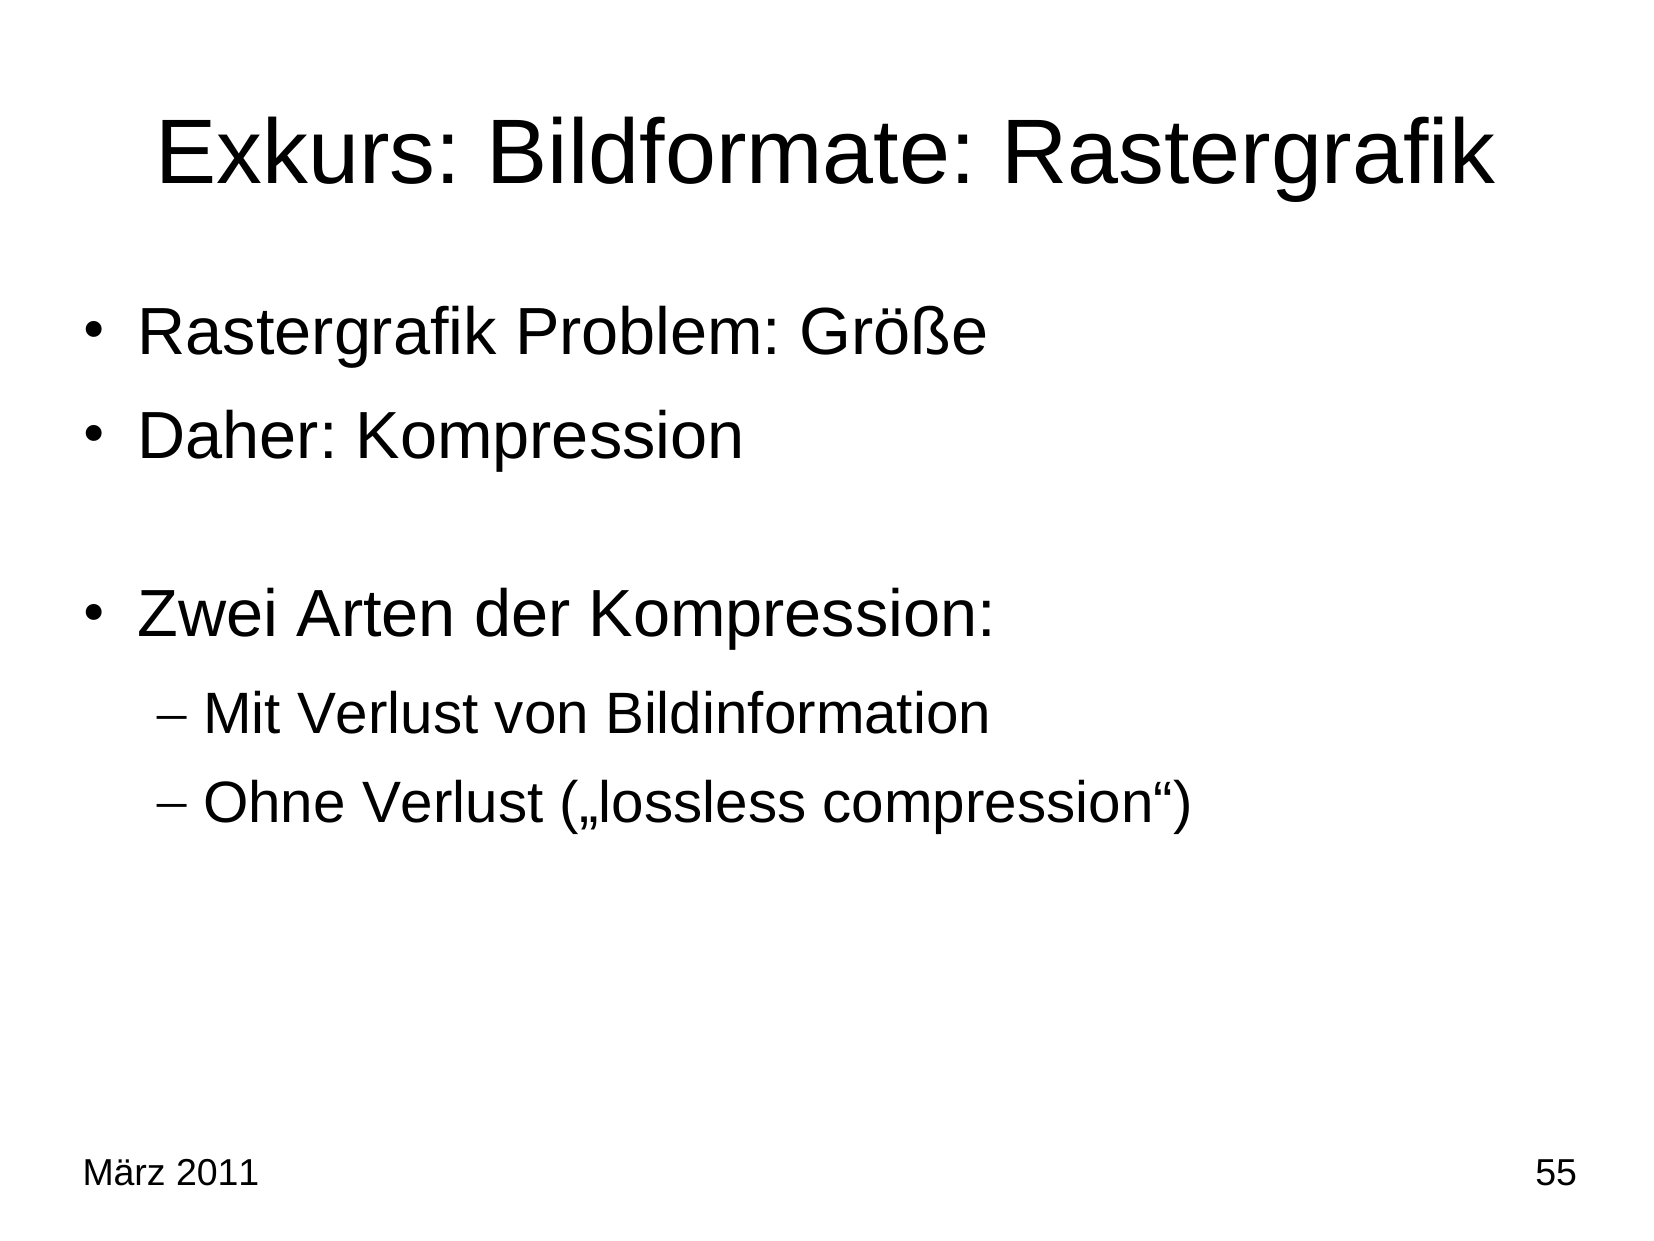

# Exkurs: Bildformate: Rastergrafik
Rastergrafik Problem: Größe
Daher: Kompression
Zwei Arten der Kompression:
Mit Verlust von Bildinformation
Ohne Verlust („lossless compression“)
März 2011
55